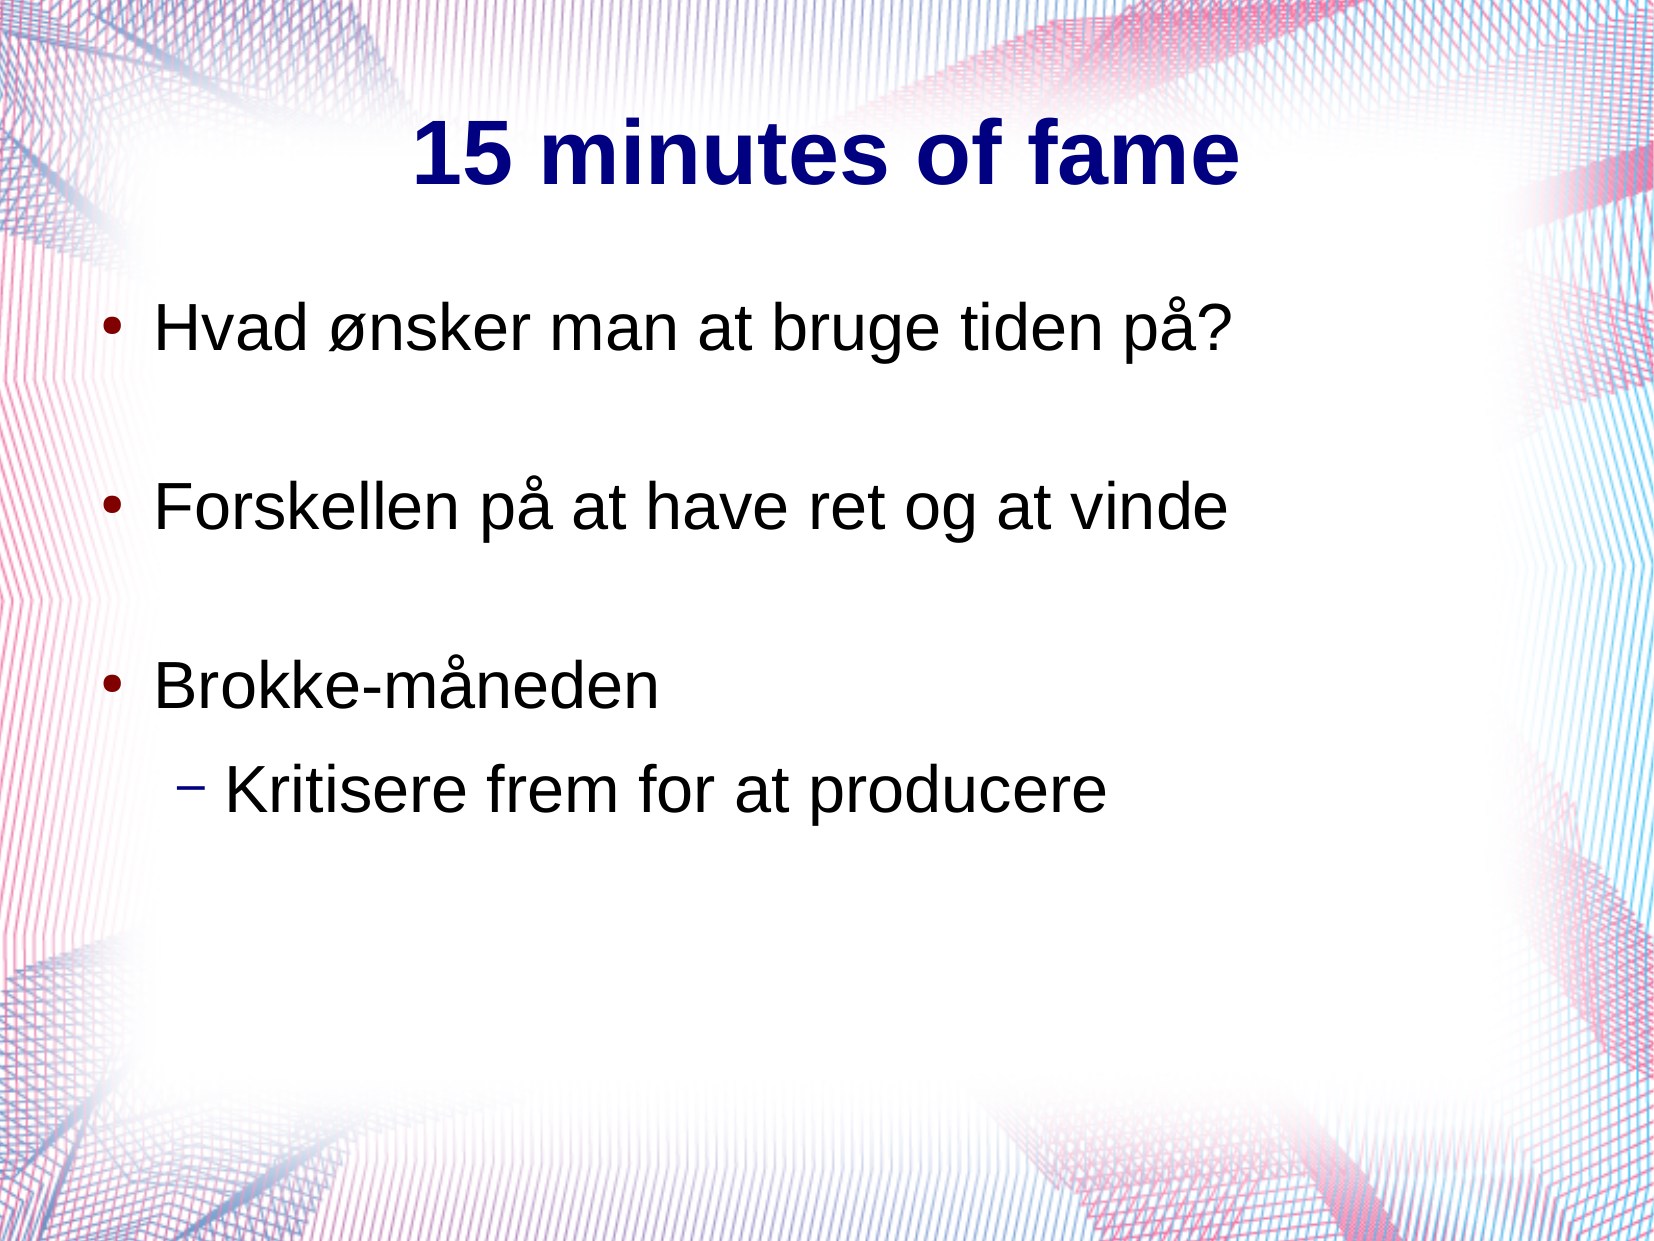

# 15 minutes of fame
Hvad ønsker man at bruge tiden på?
Forskellen på at have ret og at vinde
Brokke-måneden
Kritisere frem for at producere